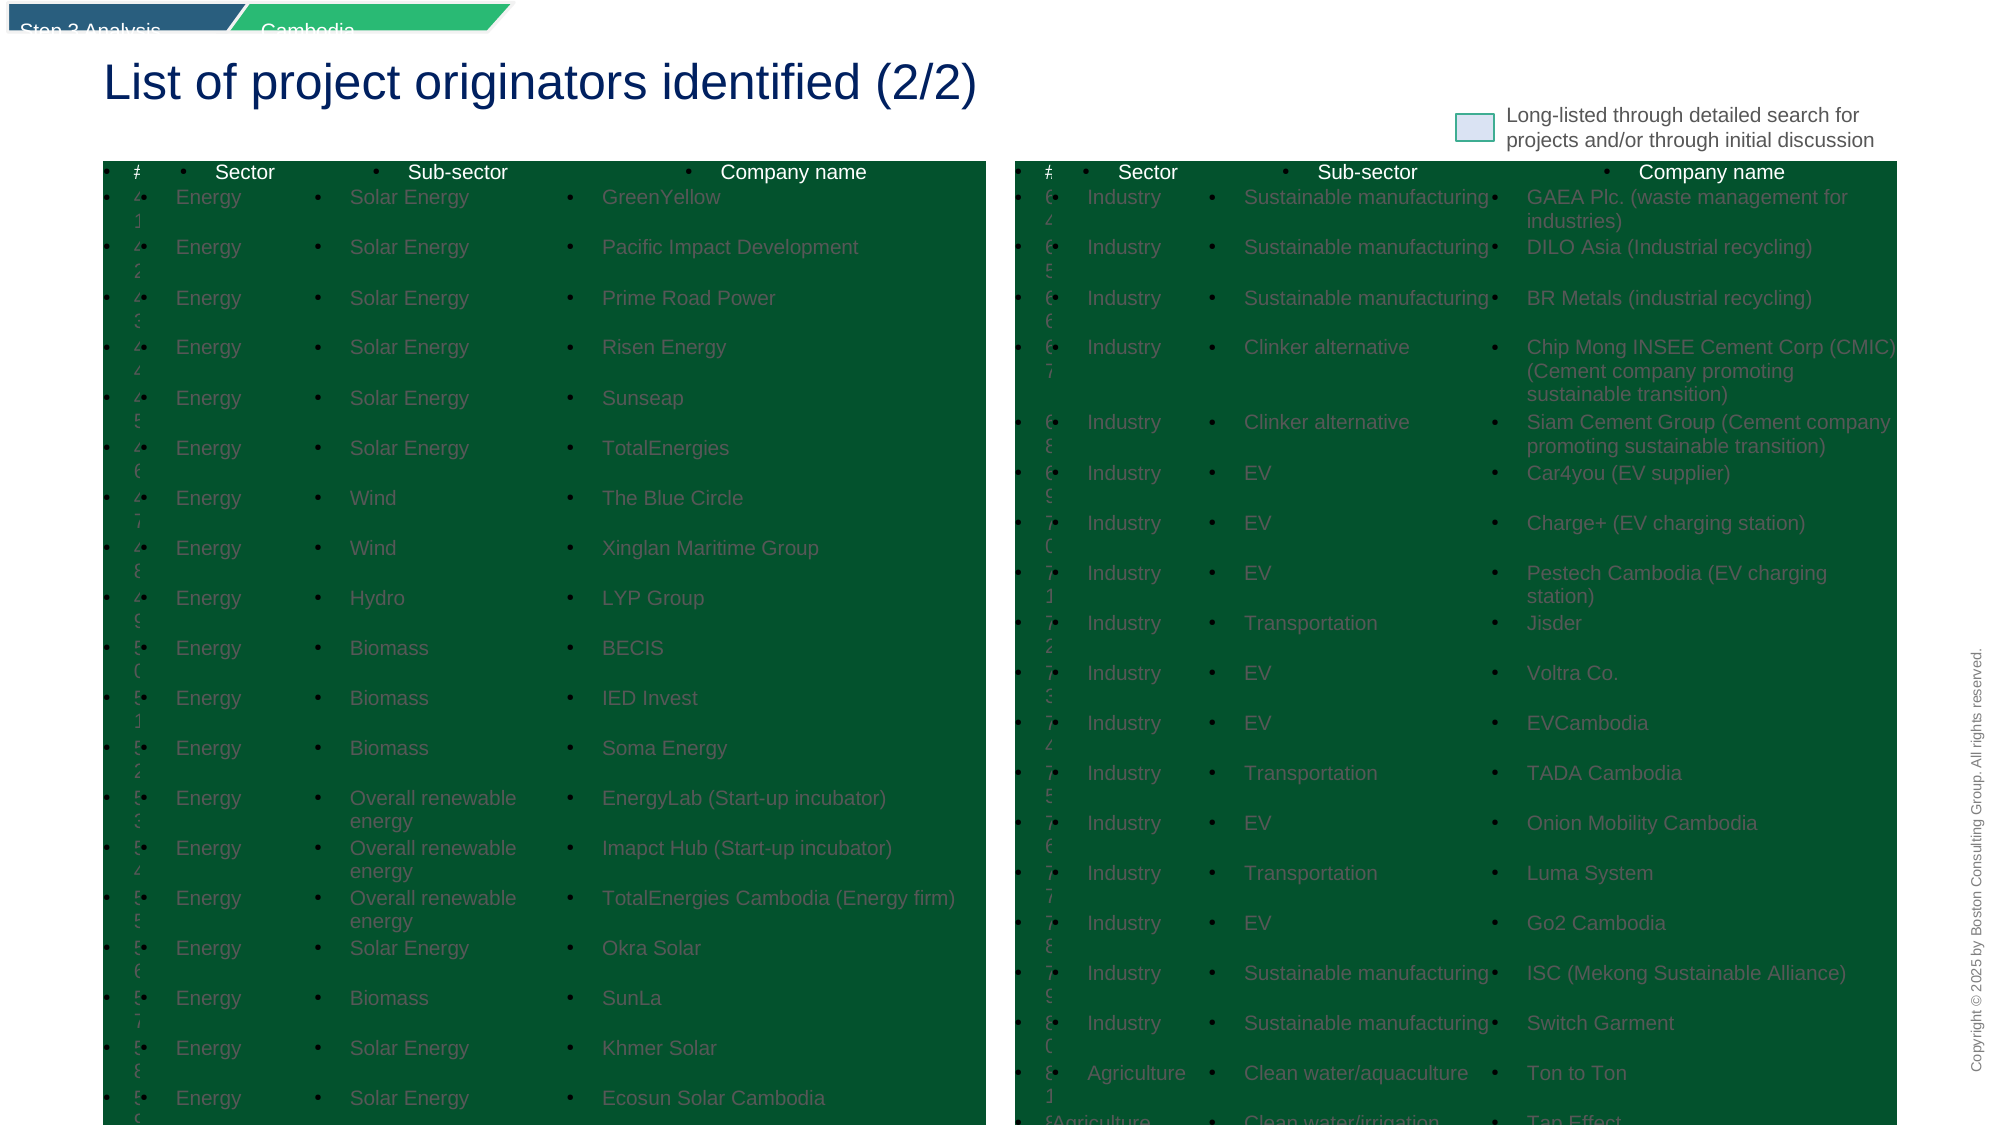

Step 3 Analysis
Cambodia
# List of project originators identified (2/2)
Long-listed through detailed search for projects and/or through initial discussion
| # | Sector | Sub-sector | Company name |
| --- | --- | --- | --- |
| 41 | Energy | Solar Energy | GreenYellow |
| 42 | Energy | Solar Energy | Pacific Impact Development |
| 43 | Energy | Solar Energy | Prime Road Power |
| 44 | Energy | Solar Energy | Risen Energy |
| 45 | Energy | Solar Energy | Sunseap |
| 46 | Energy | Solar Energy | TotalEnergies |
| 47 | Energy | Wind | The Blue Circle |
| 48 | Energy | Wind | Xinglan Maritime Group |
| 49 | Energy | Hydro | LYP Group |
| 50 | Energy | Biomass | BECIS |
| 51 | Energy | Biomass | IED Invest |
| 52 | Energy | Biomass | Soma Energy |
| 53 | Energy | Overall renewable energy | EnergyLab (Start-up incubator) |
| 54 | Energy | Overall renewable energy | Imapct Hub (Start-up incubator) |
| 55 | Energy | Overall renewable energy | TotalEnergies Cambodia (Energy firm) |
| 56 | Energy | Solar Energy | Okra Solar |
| 57 | Energy | Biomass | SunLa |
| 58 | Energy | Solar Energy | Khmer Solar |
| 59 | Energy | Solar Energy | Ecosun Solar Cambodia |
| 60 | Energy | Biomass | Husk |
| 61 | Industry | Sustainable manufacturing | Multiversal Garments (Dorsu) |
| 62 | Industry | Sustainable manufacturing | Khmer Green Charcoal Co. |
| 63 | Industry | Sustainable manufacturing | GERES (Running project to promote sustainable manufacturing in garmet sector) |
| # | Sector | Sub-sector | Company name |
| --- | --- | --- | --- |
| 64 | Industry | Sustainable manufacturing | GAEA Plc. (waste management for industries) |
| 65 | Industry | Sustainable manufacturing | DILO Asia (Industrial recycling) |
| 66 | Industry | Sustainable manufacturing | BR Metals (industrial recycling) |
| 67 | Industry | Clinker alternative | Chip Mong INSEE Cement Corp (CMIC) (Cement company promoting sustainable transition) |
| 68 | Industry | Clinker alternative | Siam Cement Group (Cement company promoting sustainable transition) |
| 69 | Industry | EV | Car4you (EV supplier) |
| 70 | Industry | EV | Charge+ (EV charging station) |
| 71 | Industry | EV | Pestech Cambodia (EV charging station) |
| 72 | Industry | Transportation | Jisder |
| 73 | Industry | EV | Voltra Co. |
| 74 | Industry | EV | EVCambodia |
| 75 | Industry | Transportation | TADA Cambodia |
| 76 | Industry | EV | Onion Mobility Cambodia |
| 77 | Industry | Transportation | Luma System |
| 78 | Industry | EV | Go2 Cambodia |
| 79 | Industry | Sustainable manufacturing | ISC (Mekong Sustainable Alliance) |
| 80 | Industry | Sustainable manufacturing | Switch Garment |
| 81 | Agriculture | Clean water/aquaculture | Ton to Ton |
| 82 | Agriculture | Clean water/irrigation | Tap Effect |
| 83 | Industry | Recycling | SmartBin Cambodia |
| 84 | Industry | E-waste processing | EcoBatt-Energy Cambodia |
| 85 | Waste/Water | Water | SUDrain |
| 86 | Industry | Recycling | GOMI Recycle |